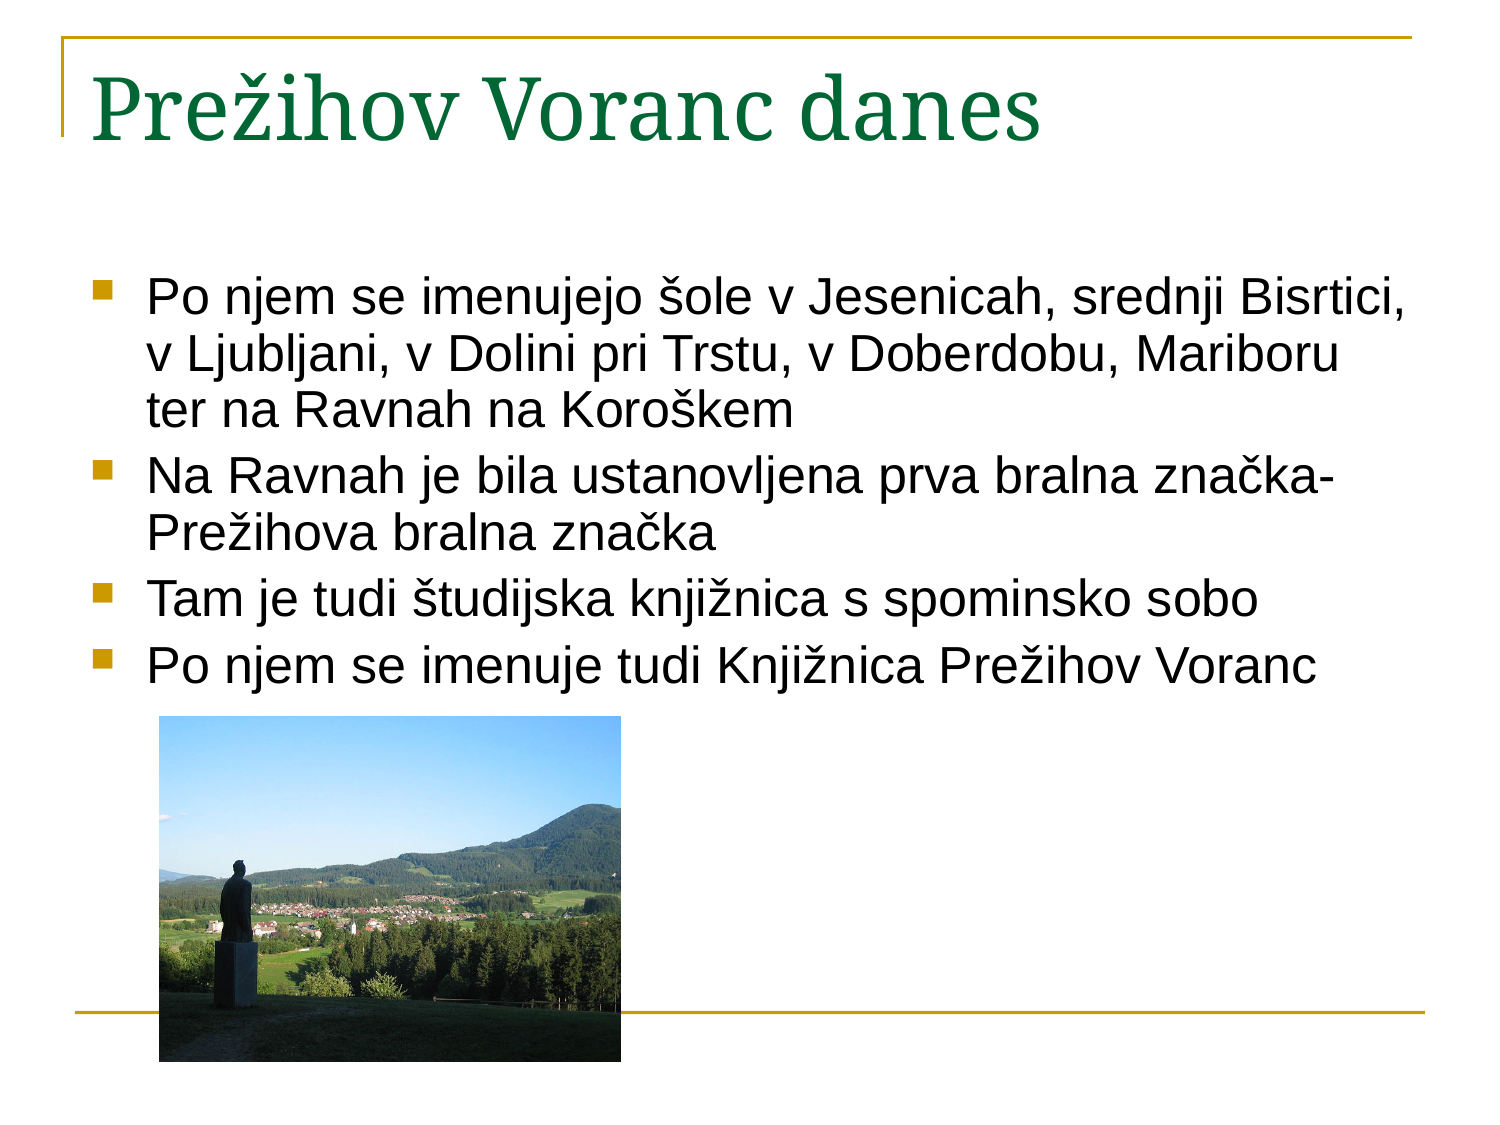

# Prežihov Voranc danes
Po njem se imenujejo šole v Jesenicah, srednji Bisrtici, v Ljubljani, v Dolini pri Trstu, v Doberdobu, Mariboru ter na Ravnah na Koroškem
Na Ravnah je bila ustanovljena prva bralna značka- Prežihova bralna značka
Tam je tudi študijska knjižnica s spominsko sobo
Po njem se imenuje tudi Knjižnica Prežihov Voranc